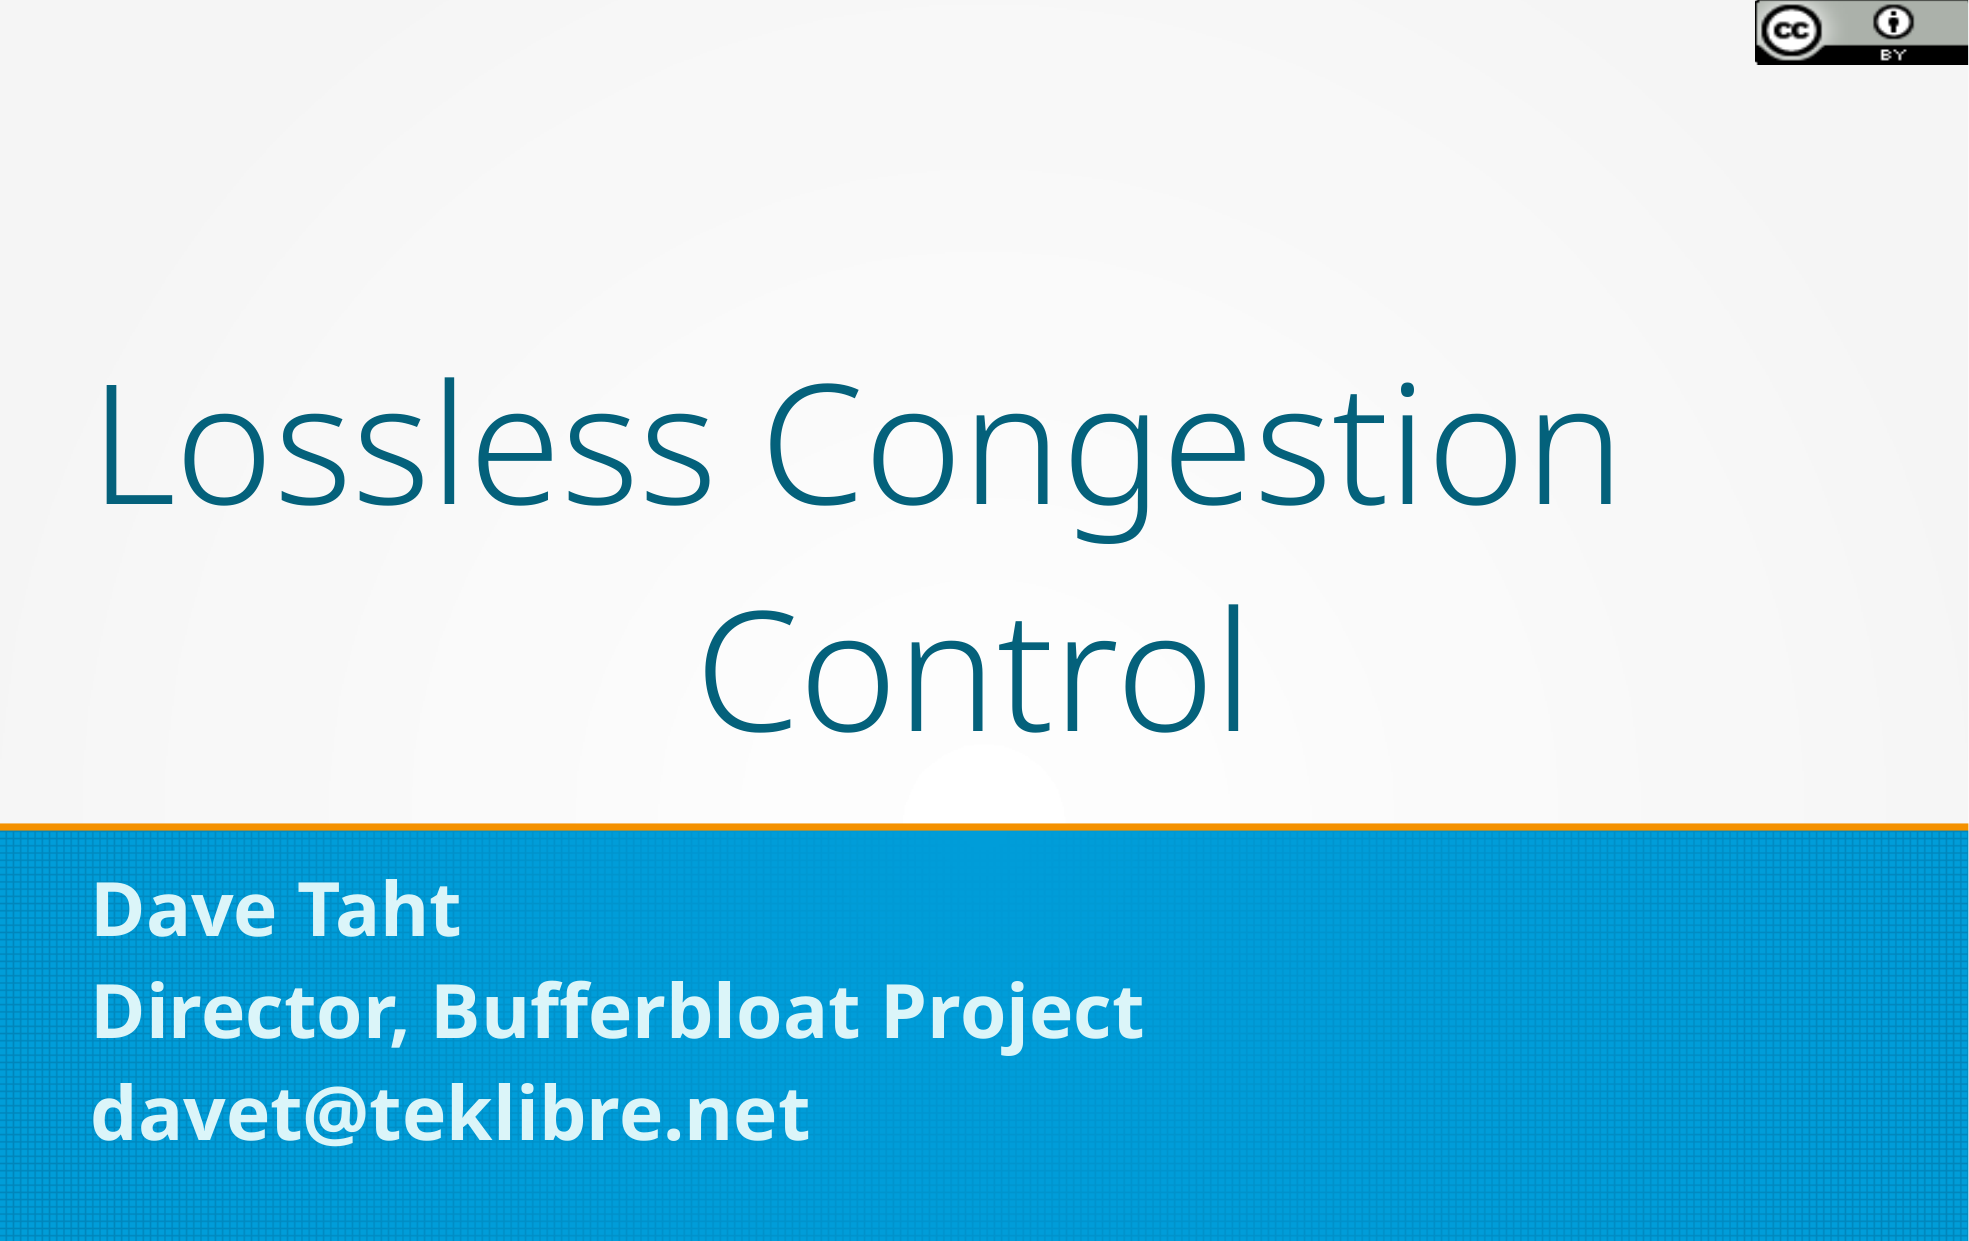

# Lossless Congestion Control
Dave Taht
Director, Bufferbloat Project
davet@teklibre.net